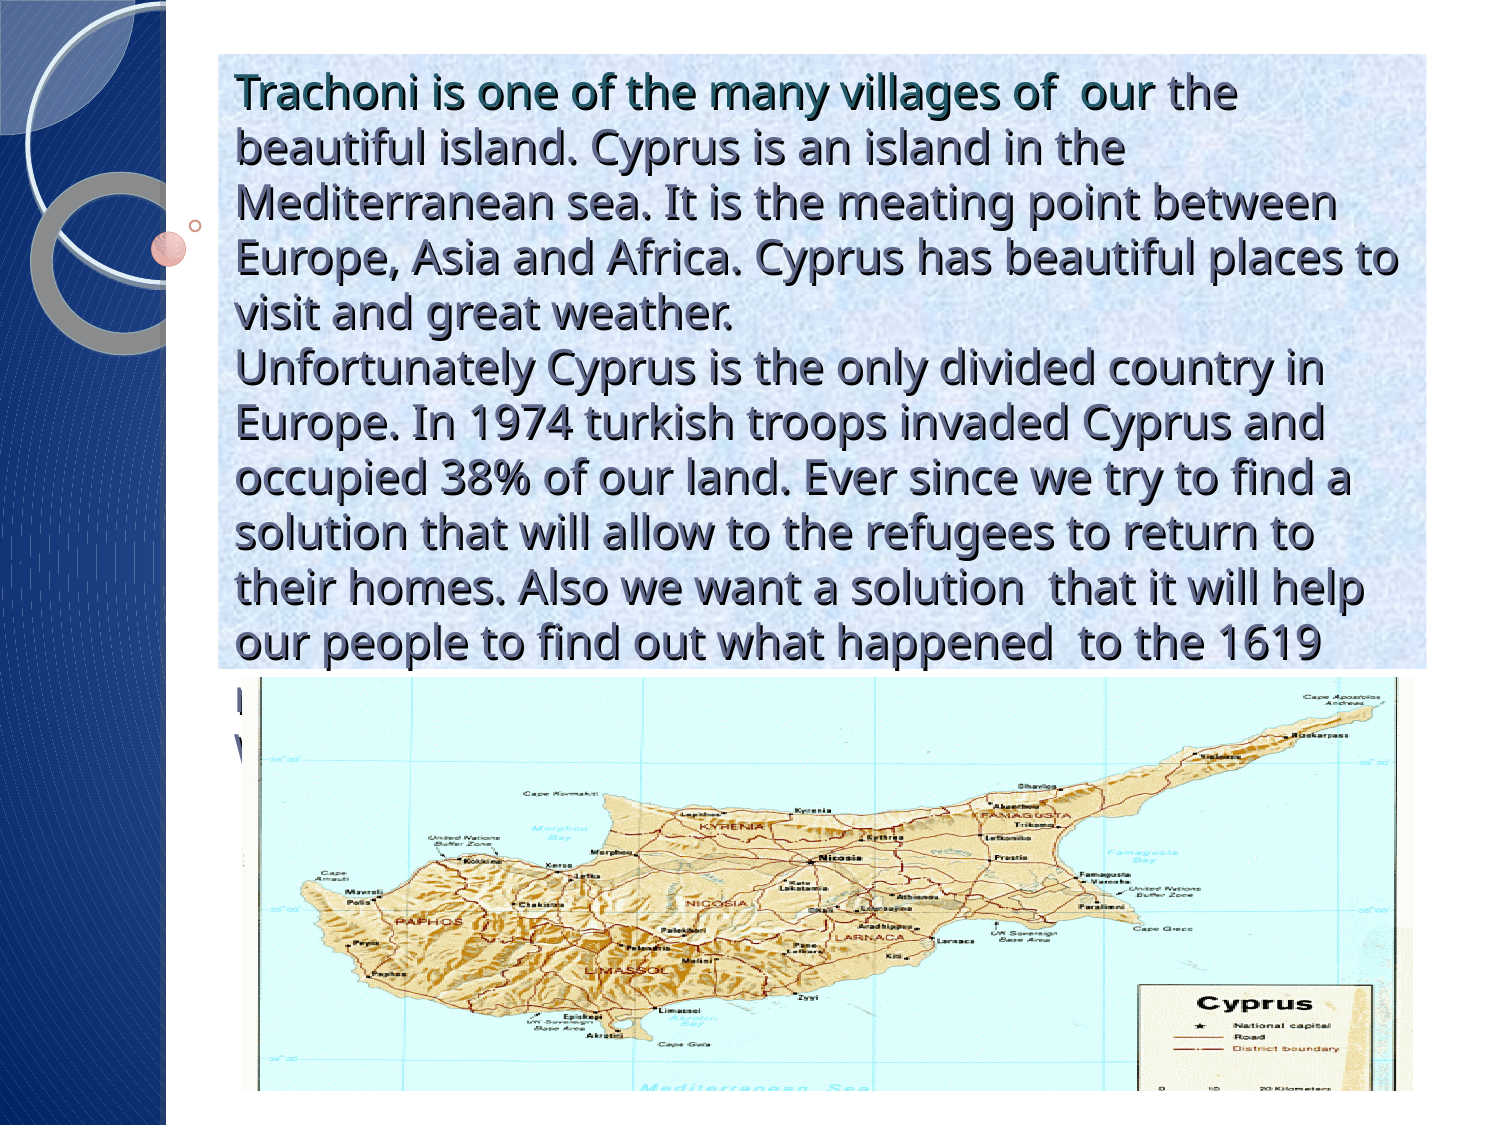

# Trachoni is one of the many villages of our the beautiful island. Cyprus is an island in the Mediterranean sea. It is the meating point between Europe, Asia and Africa. Cyprus has beautiful places to visit and great weather. Unfortunately Cyprus is the only divided country in Europe. In 1974 turkish troops invaded Cyprus and occupied 38% of our land. Ever since we try to find a solution that will allow to the refugees to return to their homes. Also we want a solution that it will help our people to find out what happened to the 1619 missing people that turkish invasion caused. We hope and pray for a free country.